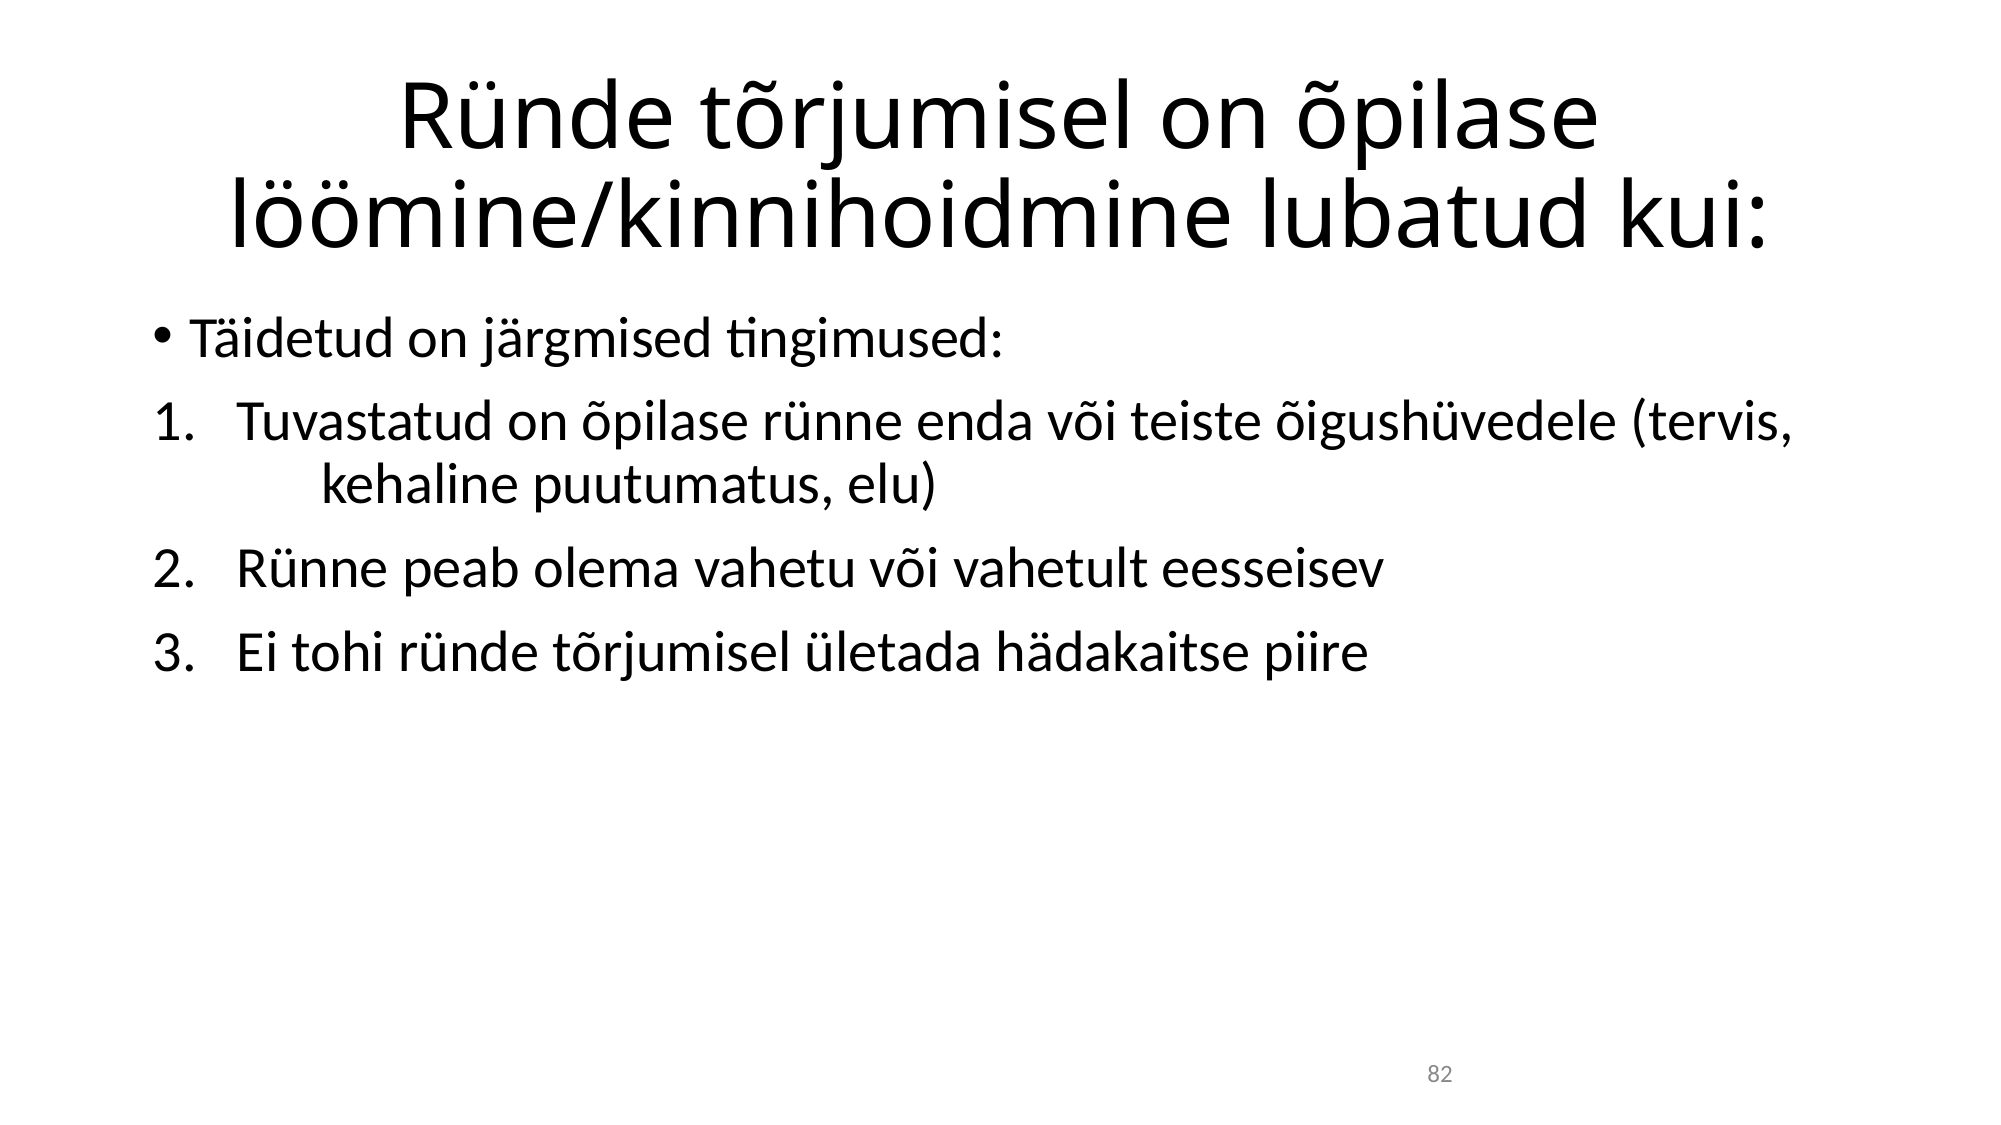

# Ründe tõrjumisel on õpilase löömine/kinnihoidmine lubatud kui:
Täidetud on järgmised tingimused:
Tuvastatud on õpilase rünne enda või teiste õigushüvedele (tervis, kehaline puutumatus, elu)
Rünne peab olema vahetu või vahetult eesseisev
Ei tohi ründe tõrjumisel ületada hädakaitse piire
82